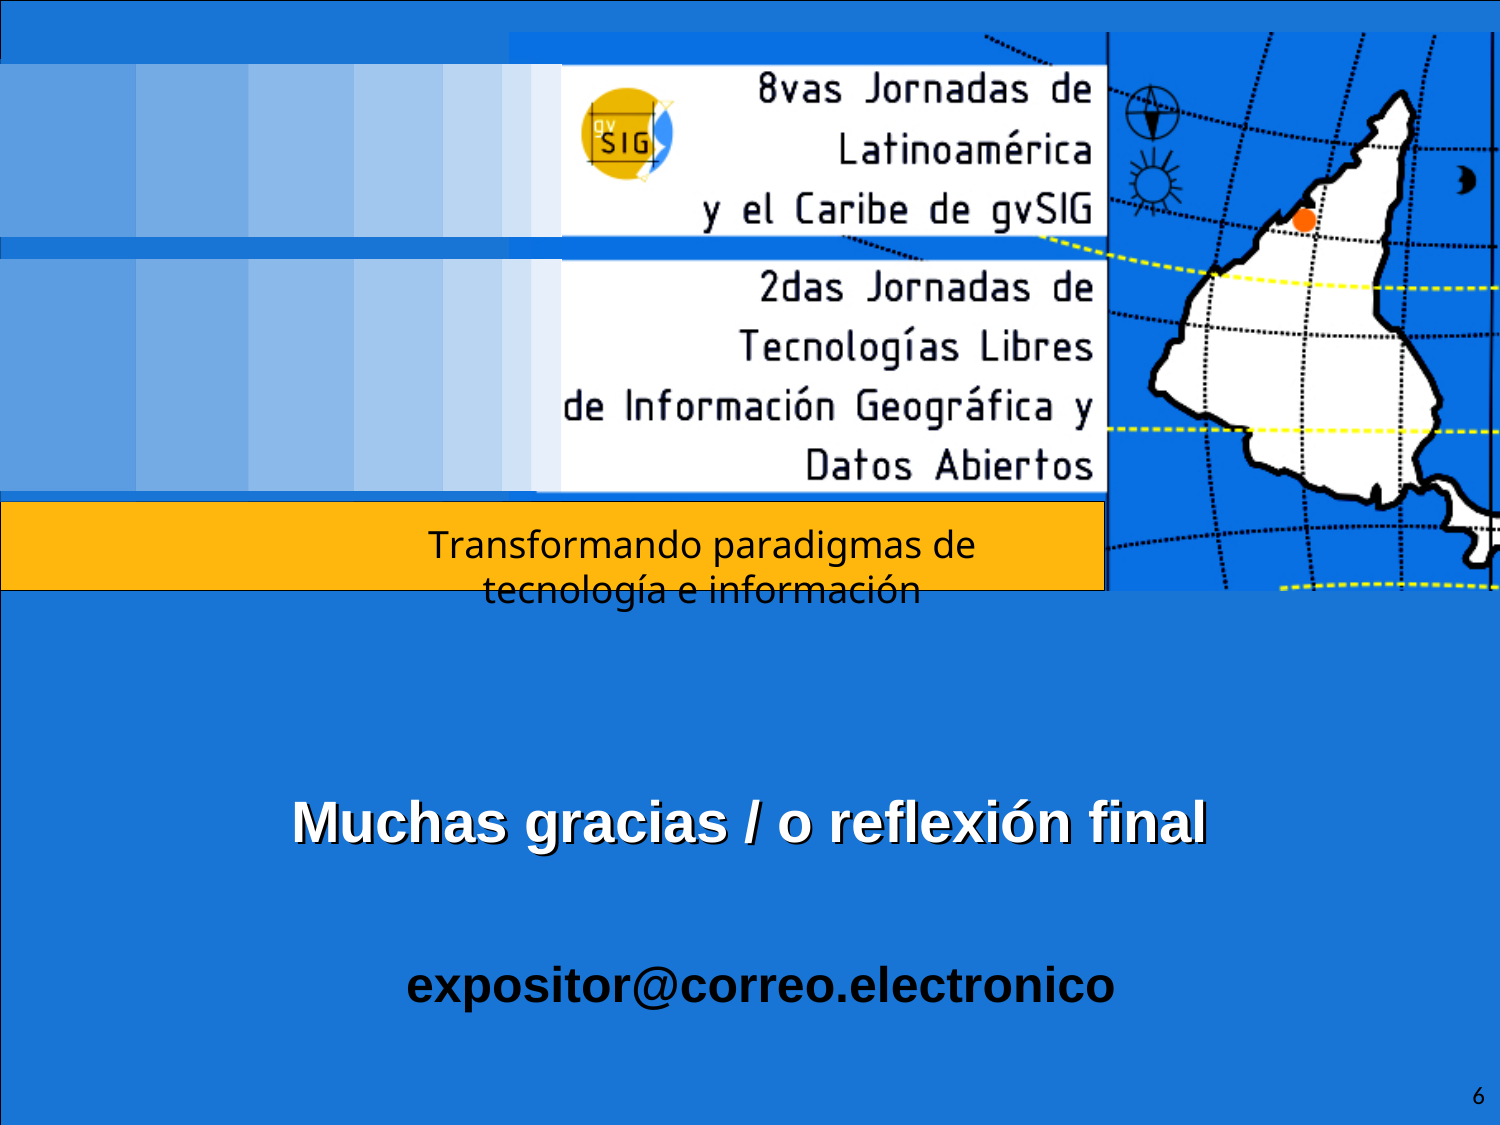

# Muchas gracias / o reflexión final
expositor@correo.electronico